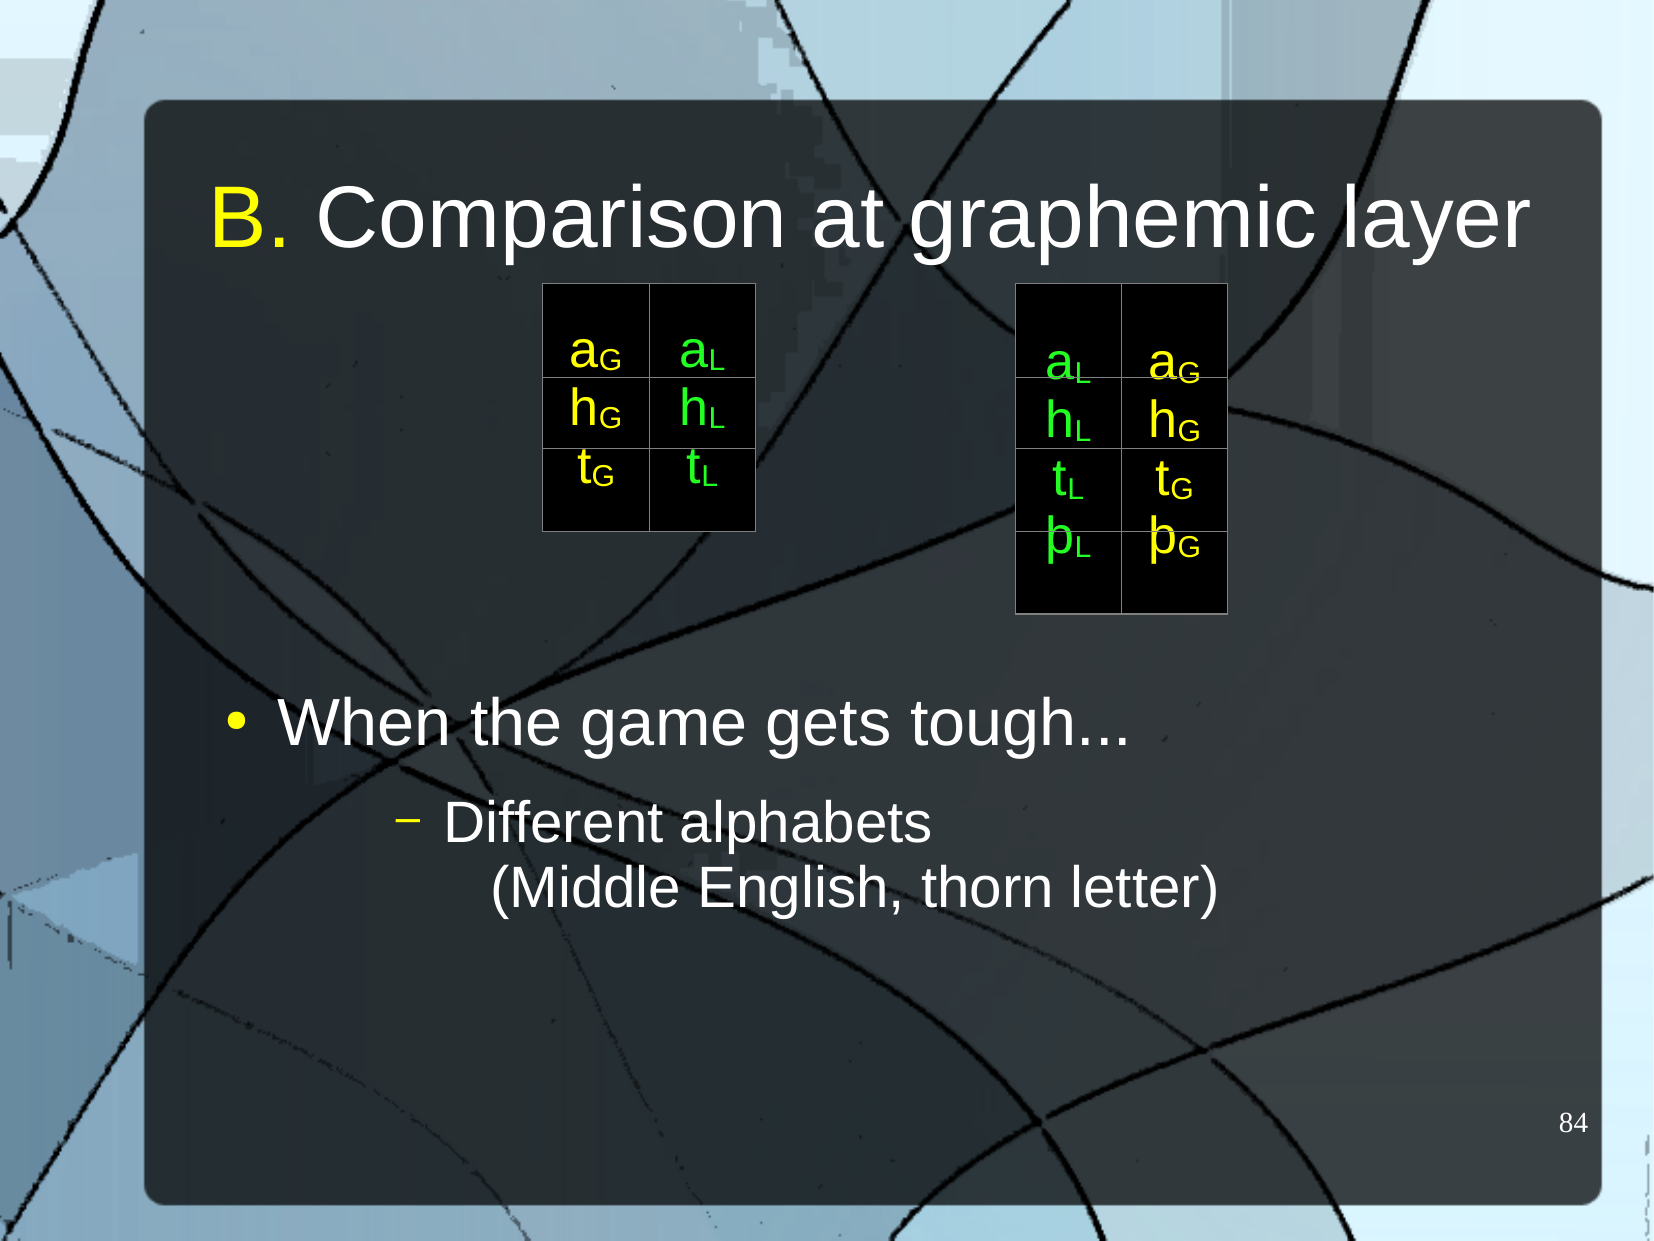

# B. Comparison at graphemic layer
aG
hG
tG
aL
hL
tL
þL
aL
hL
tL
aG
hG
tG
þG
When the game gets tough...
Different alphabets
(Middle English, thorn letter)
84